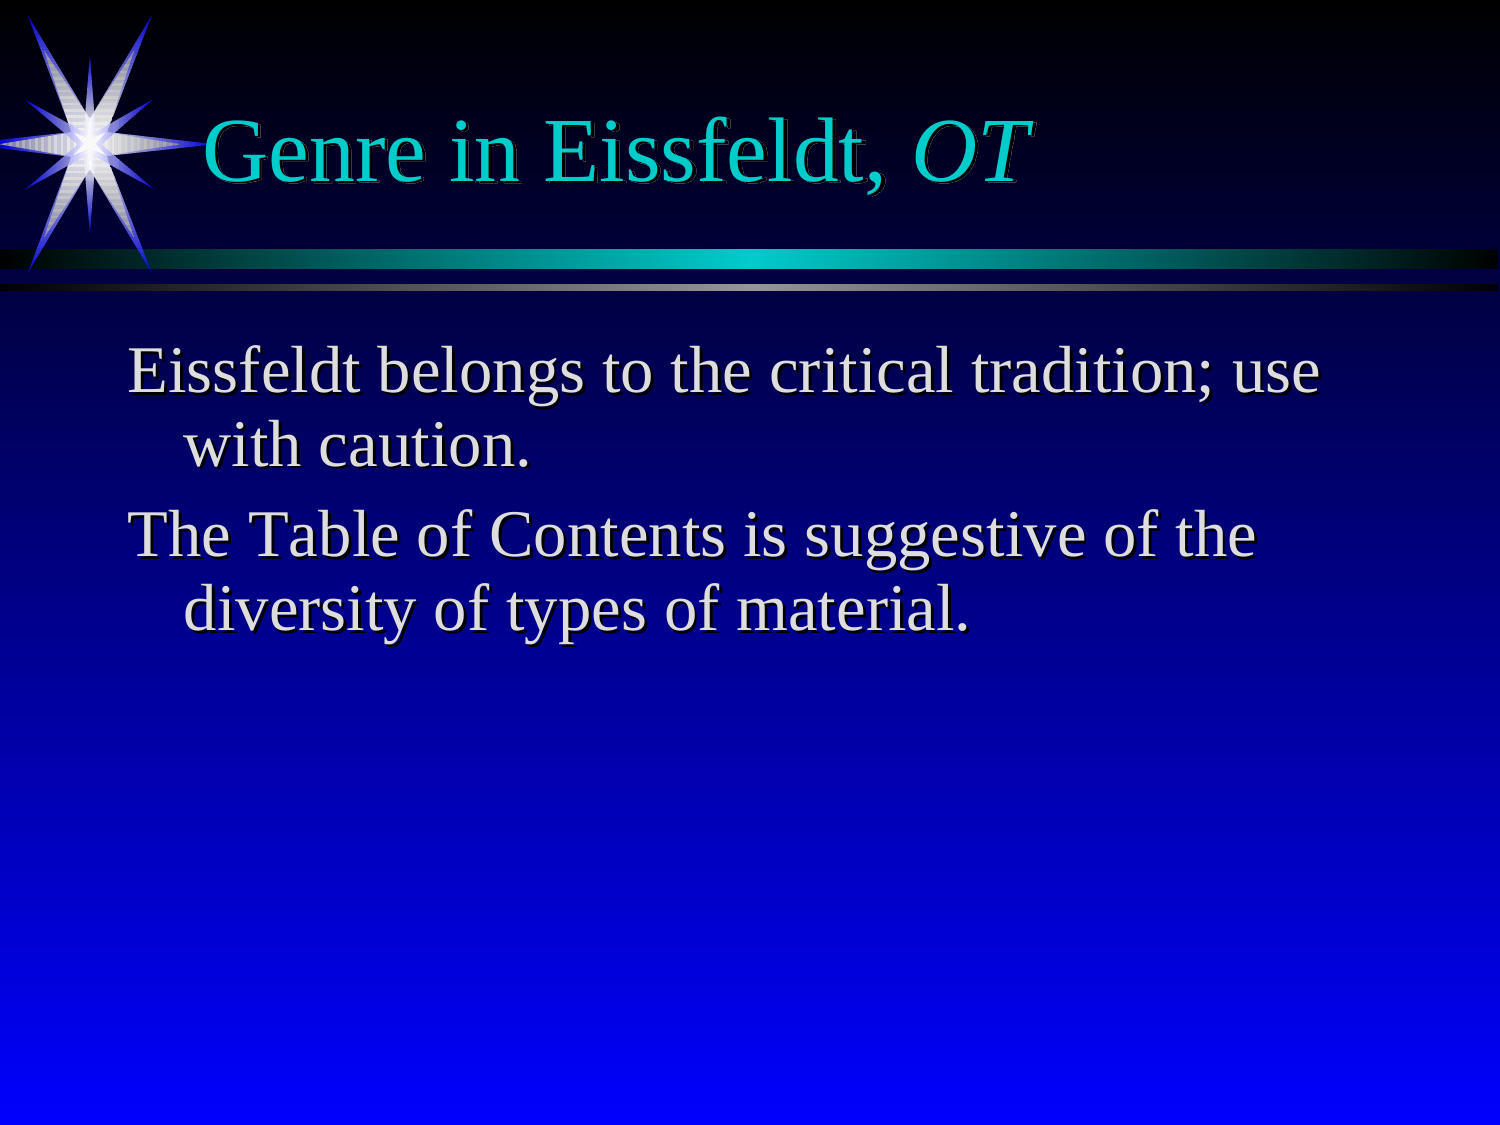

# Genre in Eissfeldt, OT
Eissfeldt belongs to the critical tradition; use with caution.
The Table of Contents is suggestive of the diversity of types of material.